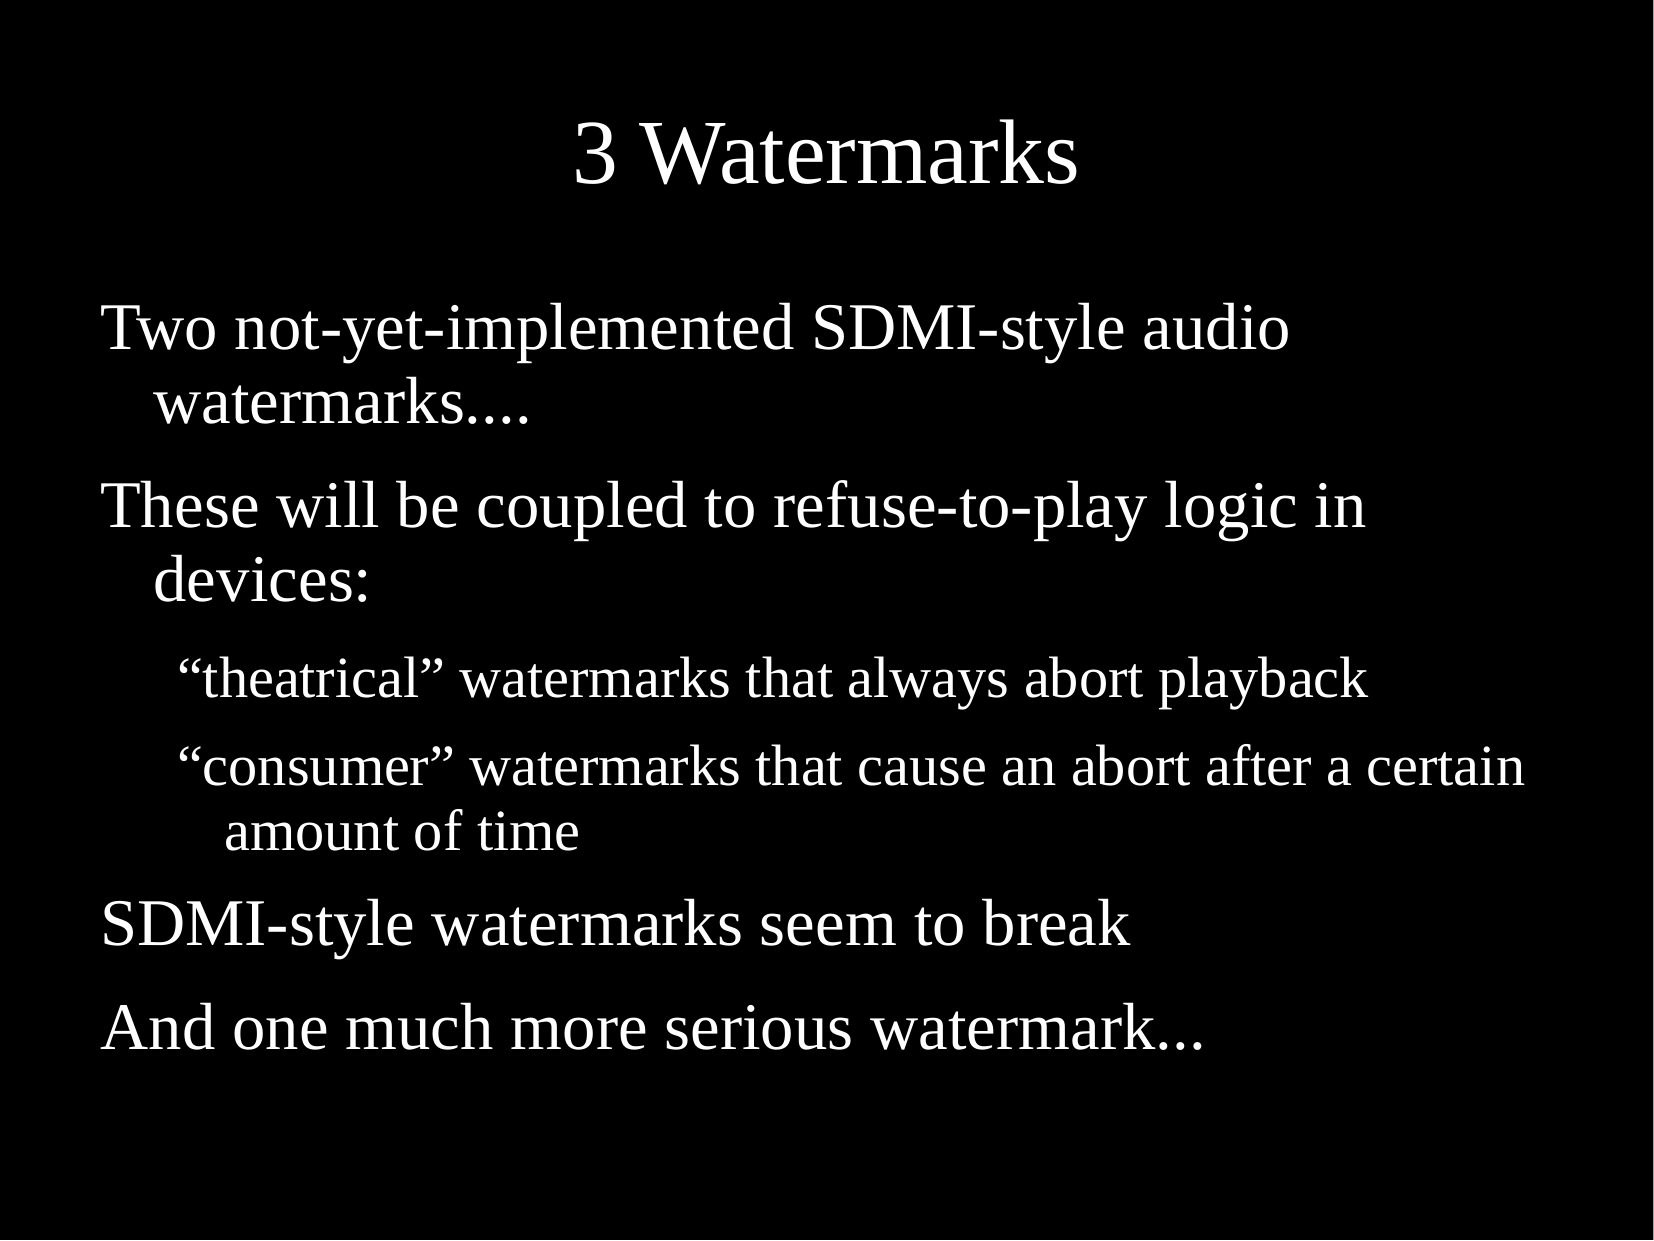

# 3 Watermarks
Two not-yet-implemented SDMI-style audio watermarks....
These will be coupled to refuse-to-play logic in devices:
“theatrical” watermarks that always abort playback
“consumer” watermarks that cause an abort after a certain amount of time
SDMI-style watermarks seem to break
And one much more serious watermark...